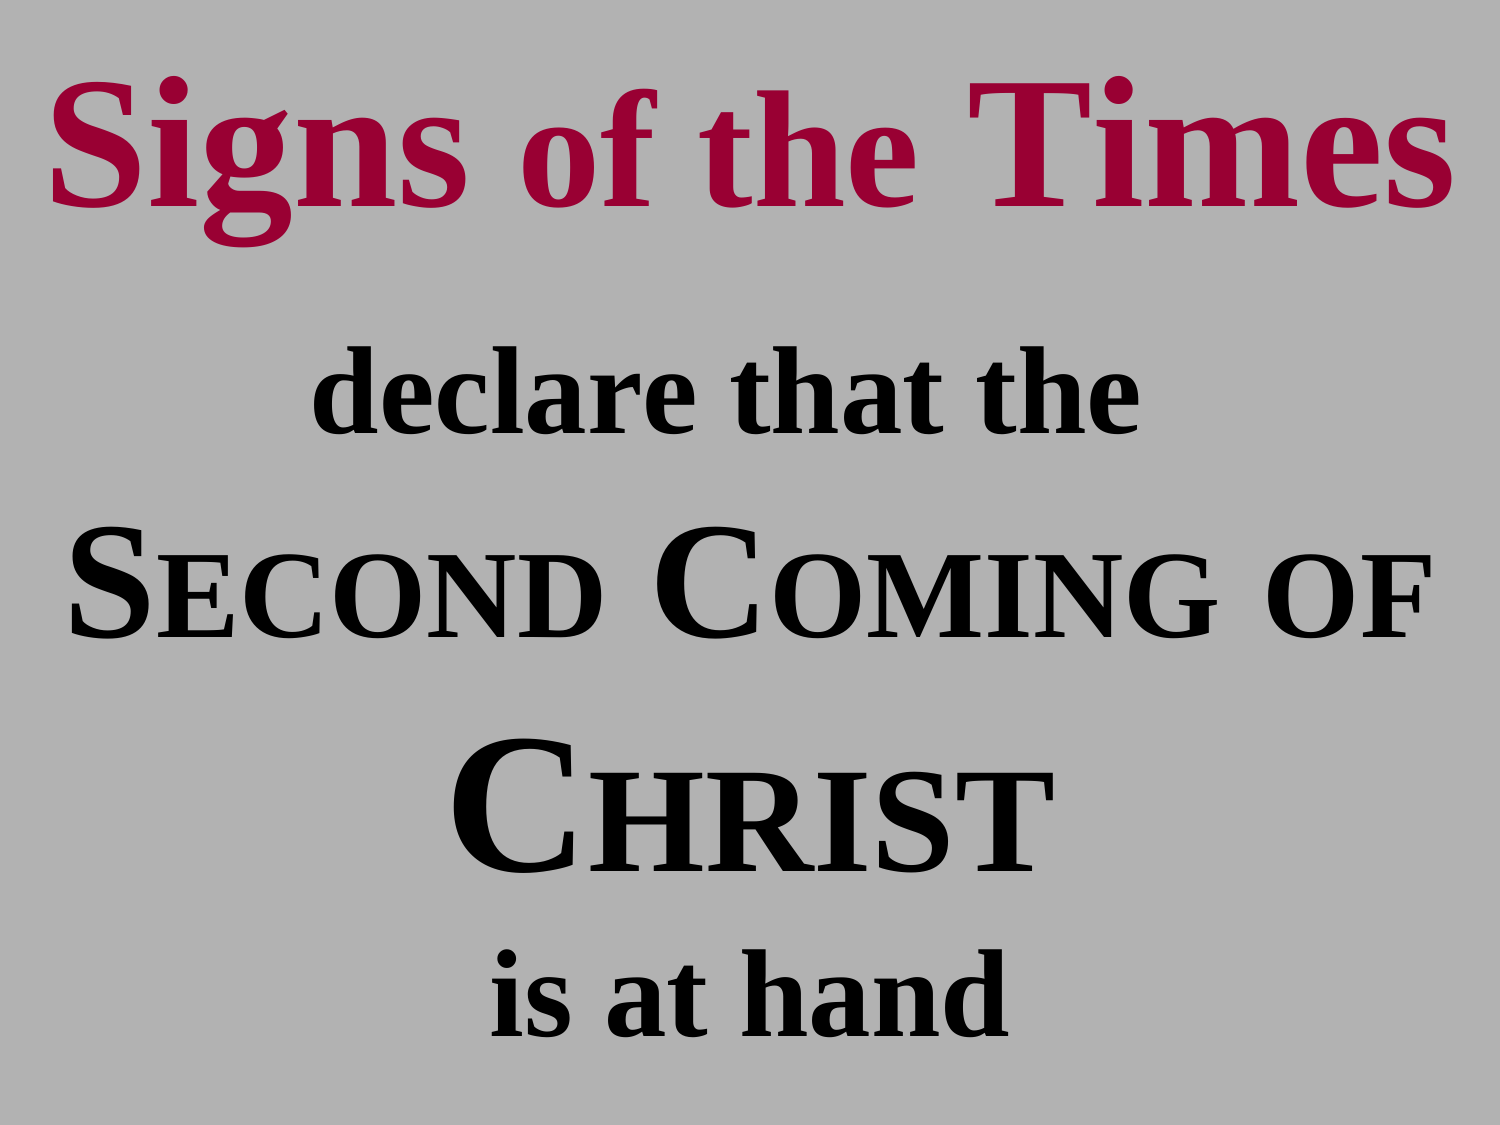

# Signs of the Times declare that the SECOND COMING OF CHRIST is at hand